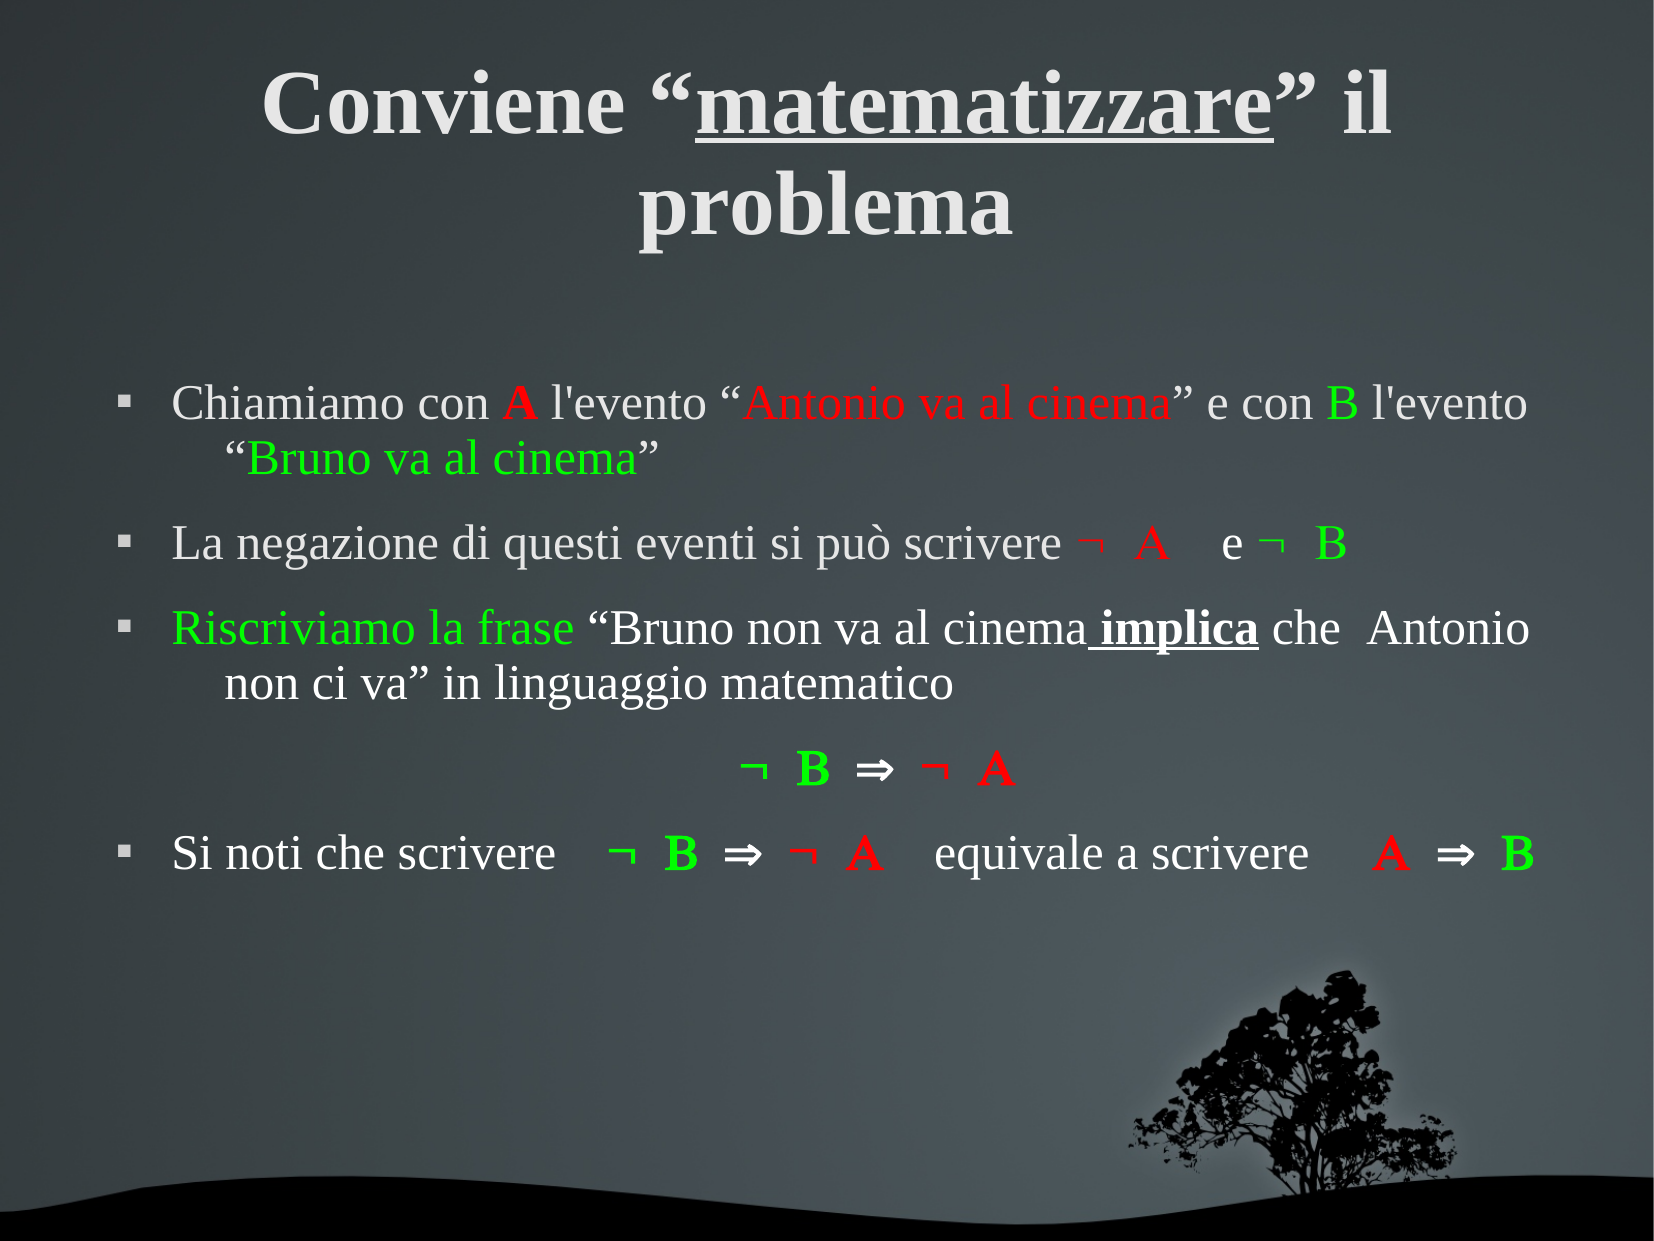

# Conviene “matematizzare” il problema
Chiamiamo con A l'evento “Antonio va al cinema” e con B l'evento “Bruno va al cinema”
La negazione di questi eventi si può scrivere Ø A e Ø B
Riscriviamo la frase “Bruno non va al cinema implica che Antonio non ci va” in linguaggio matematico
 Ø B  Ø A
Si noti che scrivere Ø B  Ø A equivale a scrivere A  B